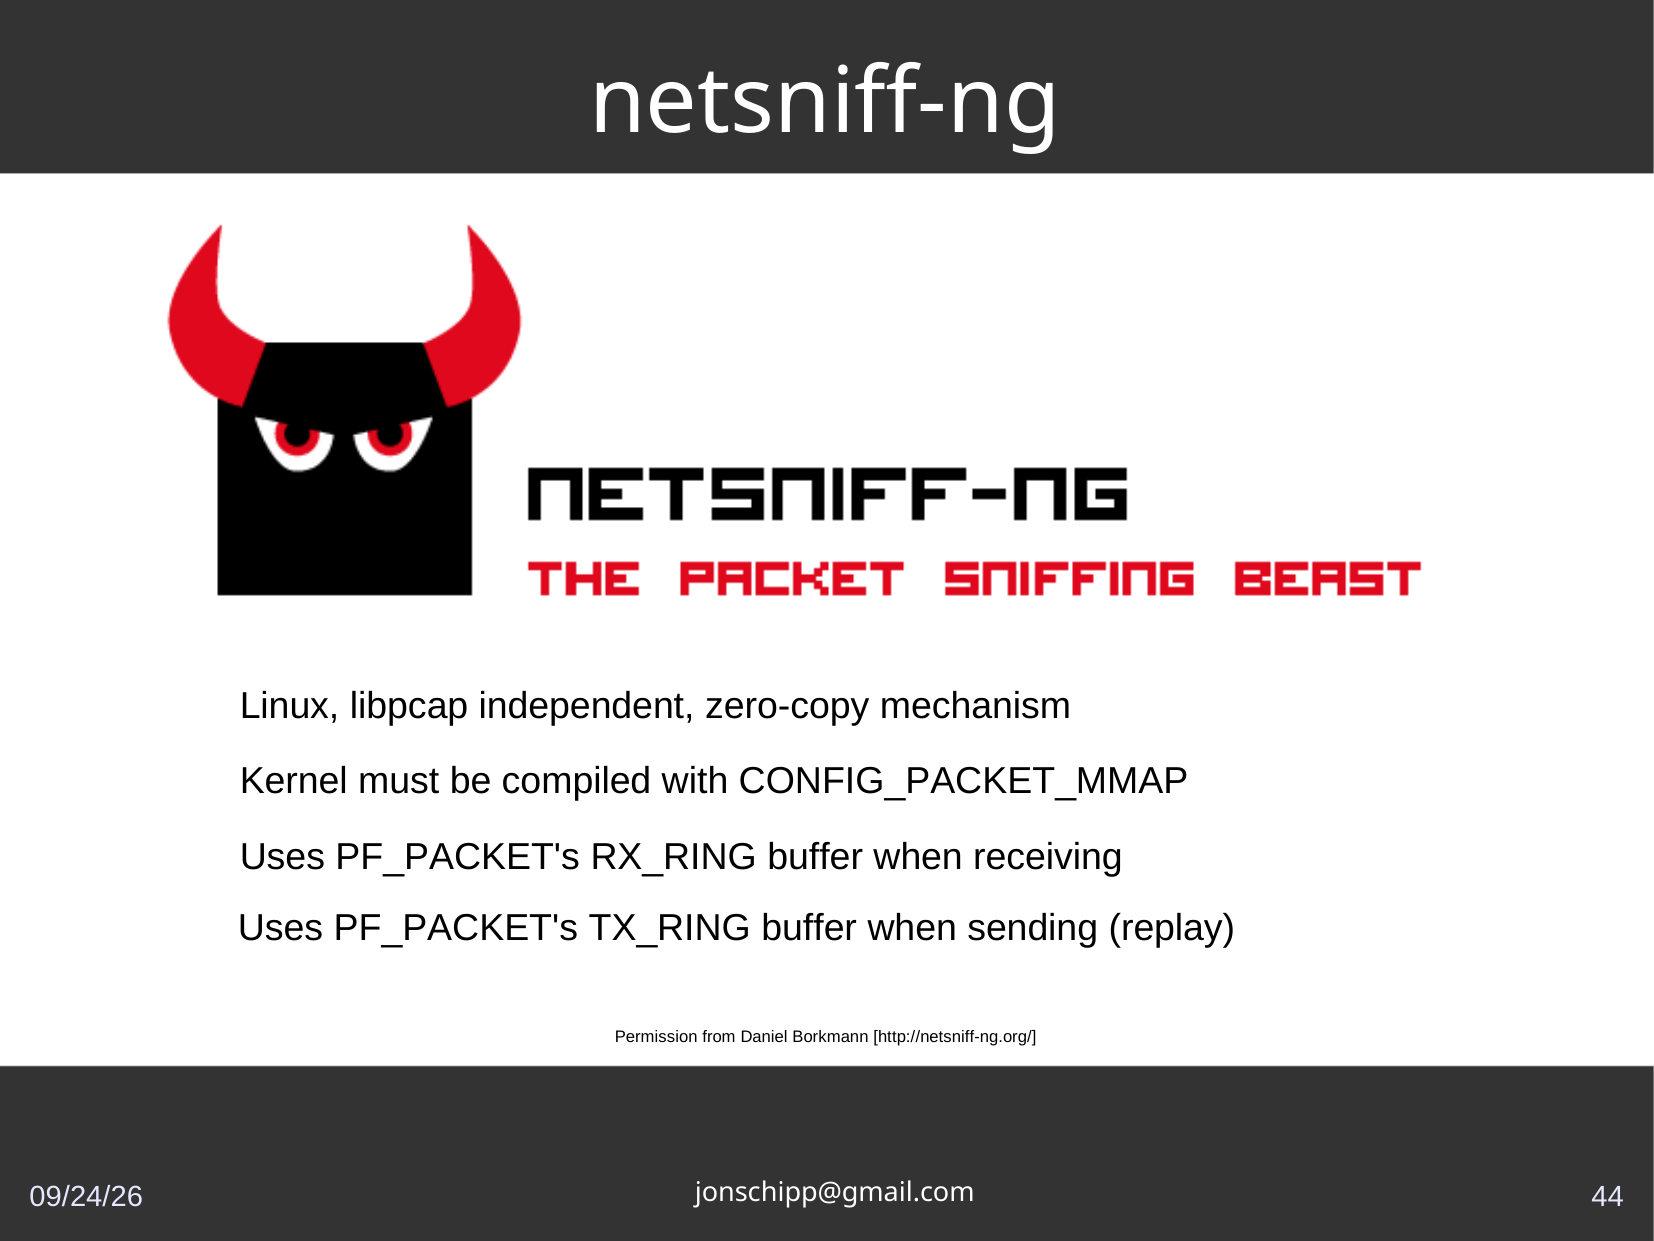

netsniff-ng
Linux, libpcap independent, zero-copy mechanism
Kernel must be compiled with CONFIG_PACKET_MMAP
Uses PF_PACKET's RX_RING buffer when receiving
Uses PF_PACKET's TX_RING buffer when sending (replay)
Permission from Daniel Borkmann [http://netsniff-ng.org/]
jonschipp@gmail.com